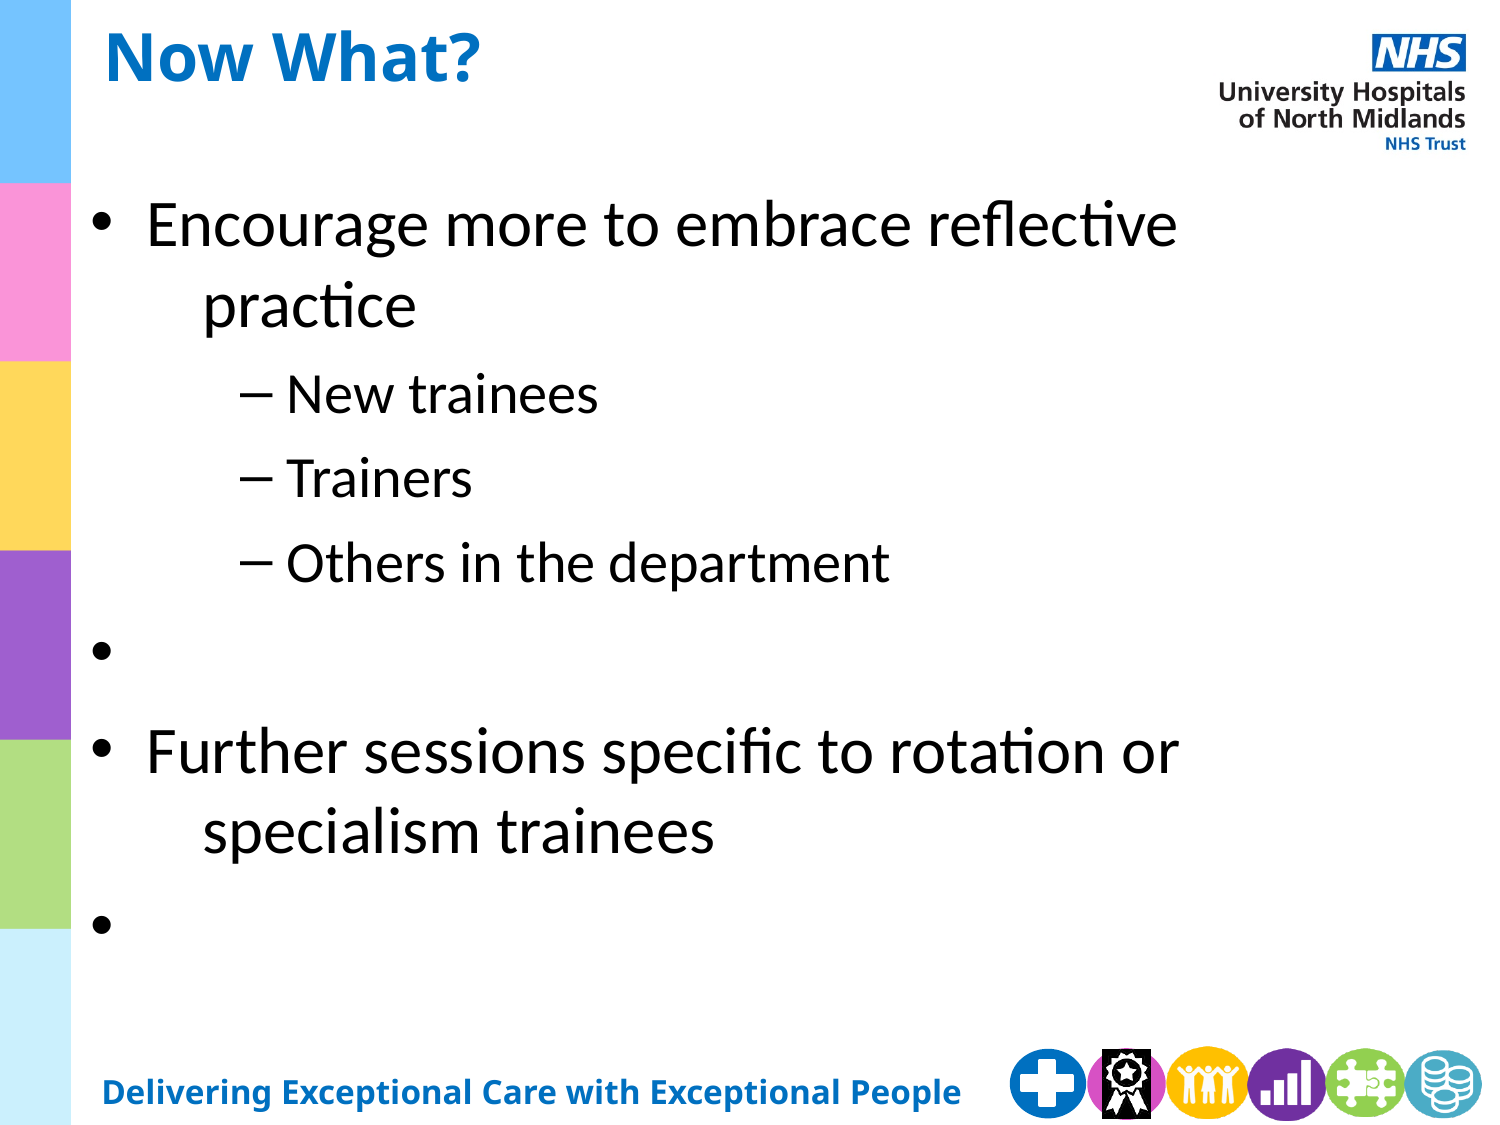

# Now What?
Encourage more to embrace reflective practice
New trainees
Trainers
Others in the department
Further sessions specific to rotation or specialism trainees